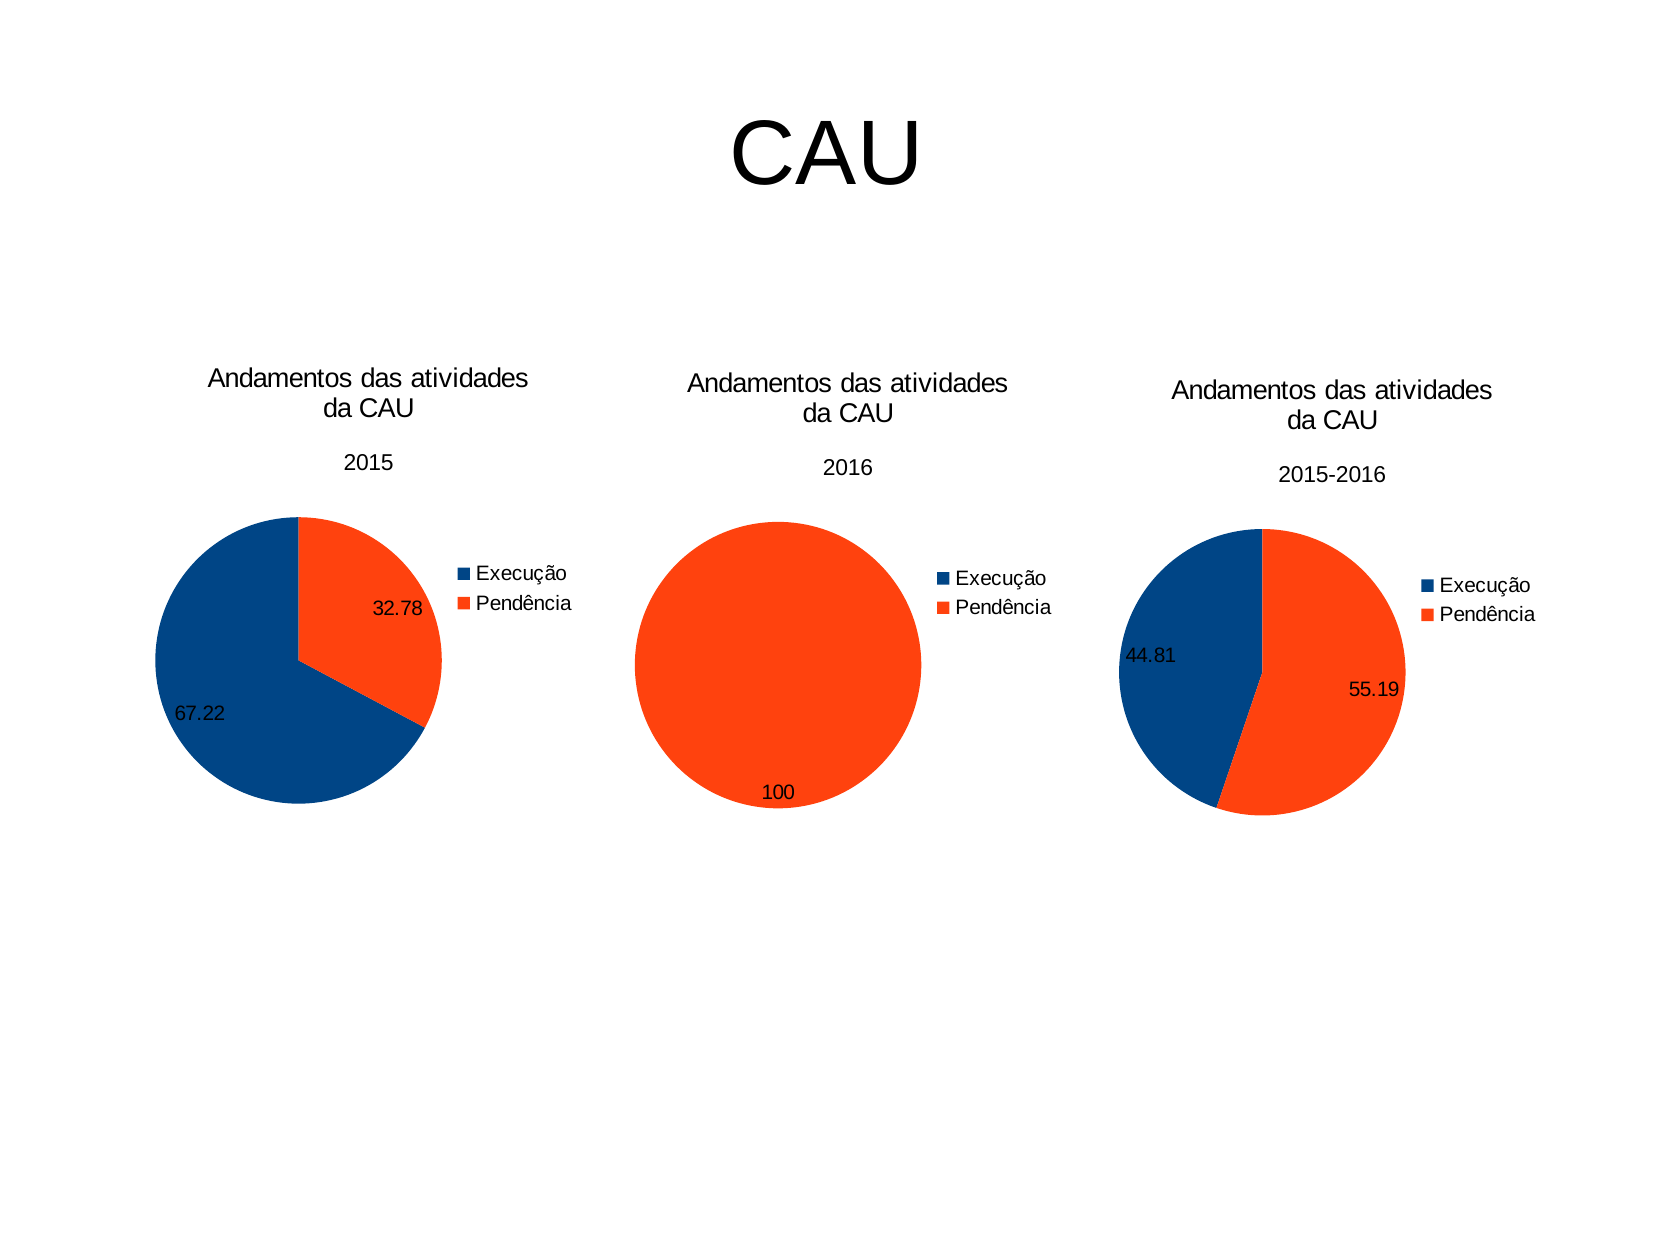

# CAU
### Chart: Andamentos das atividades da CAU
2015
| Category | Coluna 1 |
|---|---|
| Execução | 67.22 |
| Pendência | 32.78 |
### Chart: Andamentos das atividades da CAU
2016
| Category | Coluna 1 |
|---|---|
| Execução | 0.0 |
| Pendência | 100.0 |
### Chart: Andamentos das atividades da CAU
2015-2016
| Category | Coluna 1 |
|---|---|
| Execução | 44.81 |
| Pendência | 55.19 |